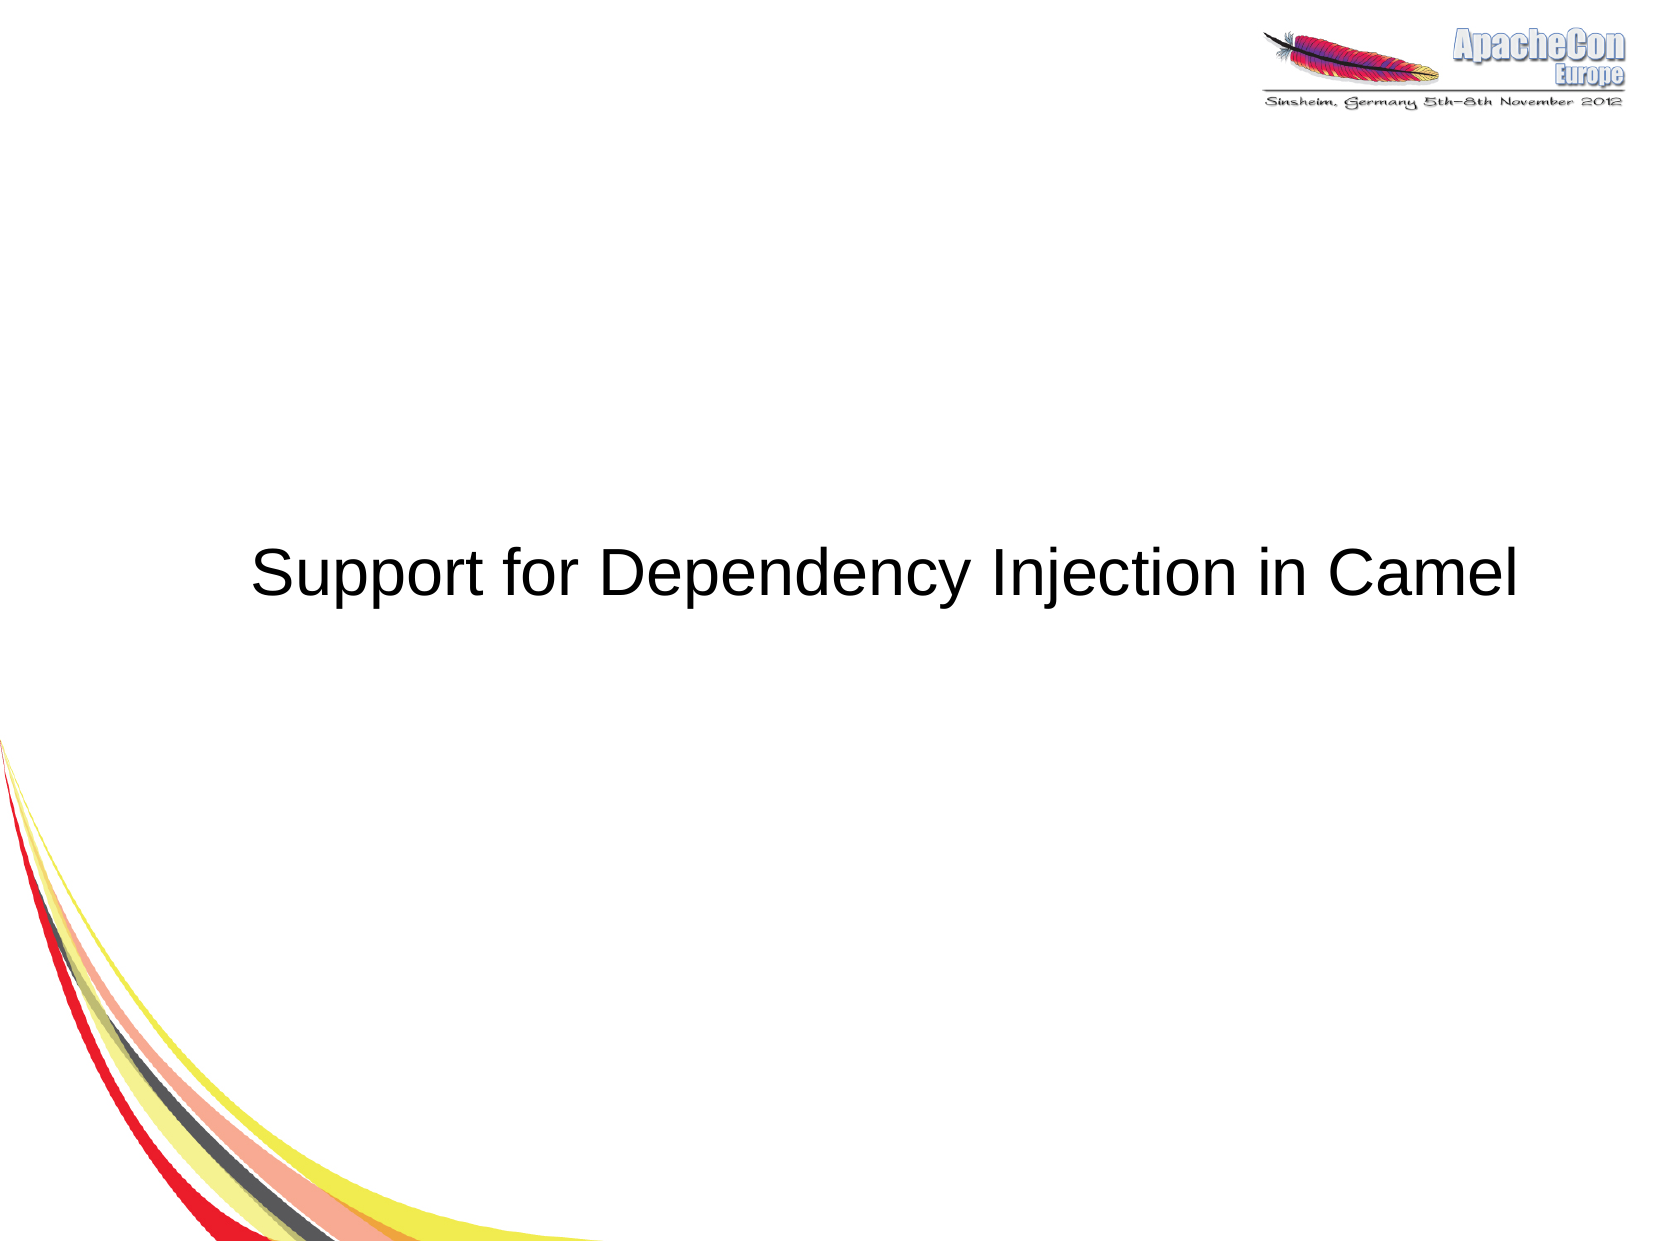

# Support for Dependency Injection in Camel